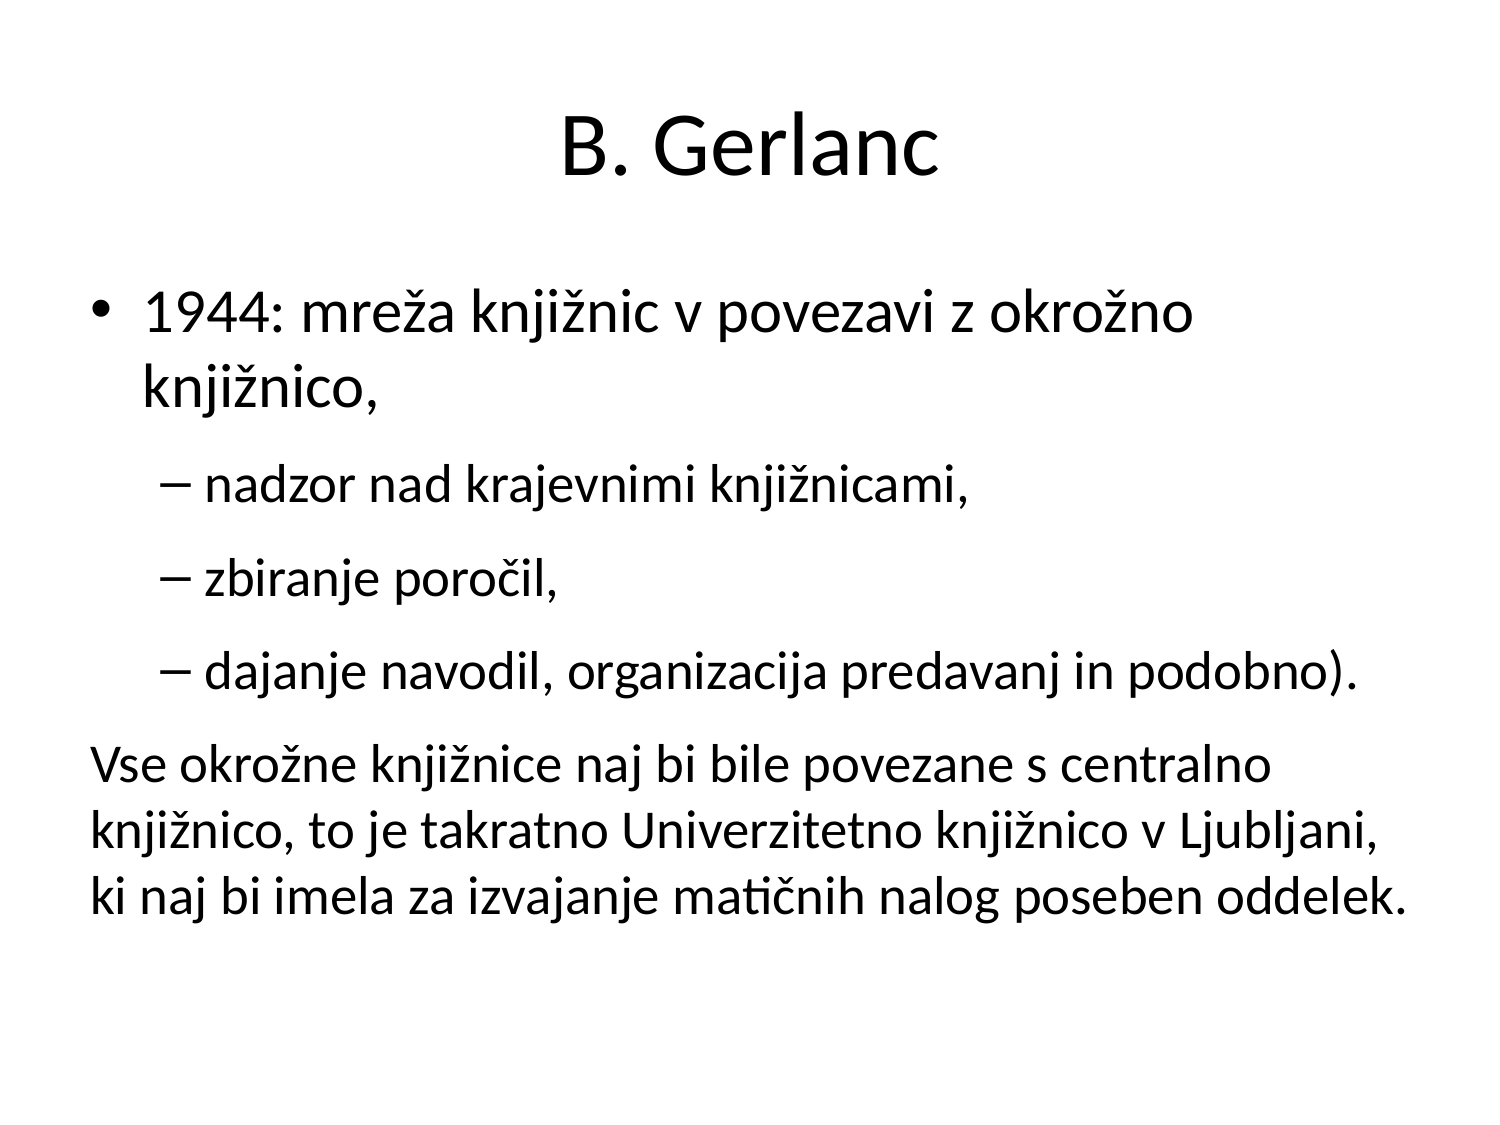

# B. Gerlanc
1944: mreža knjižnic v povezavi z okrožno knjižnico,
nadzor nad krajevnimi knjižnicami,
zbiranje poročil,
dajanje navodil, organizacija predavanj in podobno).
Vse okrožne knjižnice naj bi bile povezane s centralno knjižnico, to je takratno Univerzitetno knjižnico v Ljubljani, ki naj bi imela za izvajanje matičnih nalog poseben oddelek.